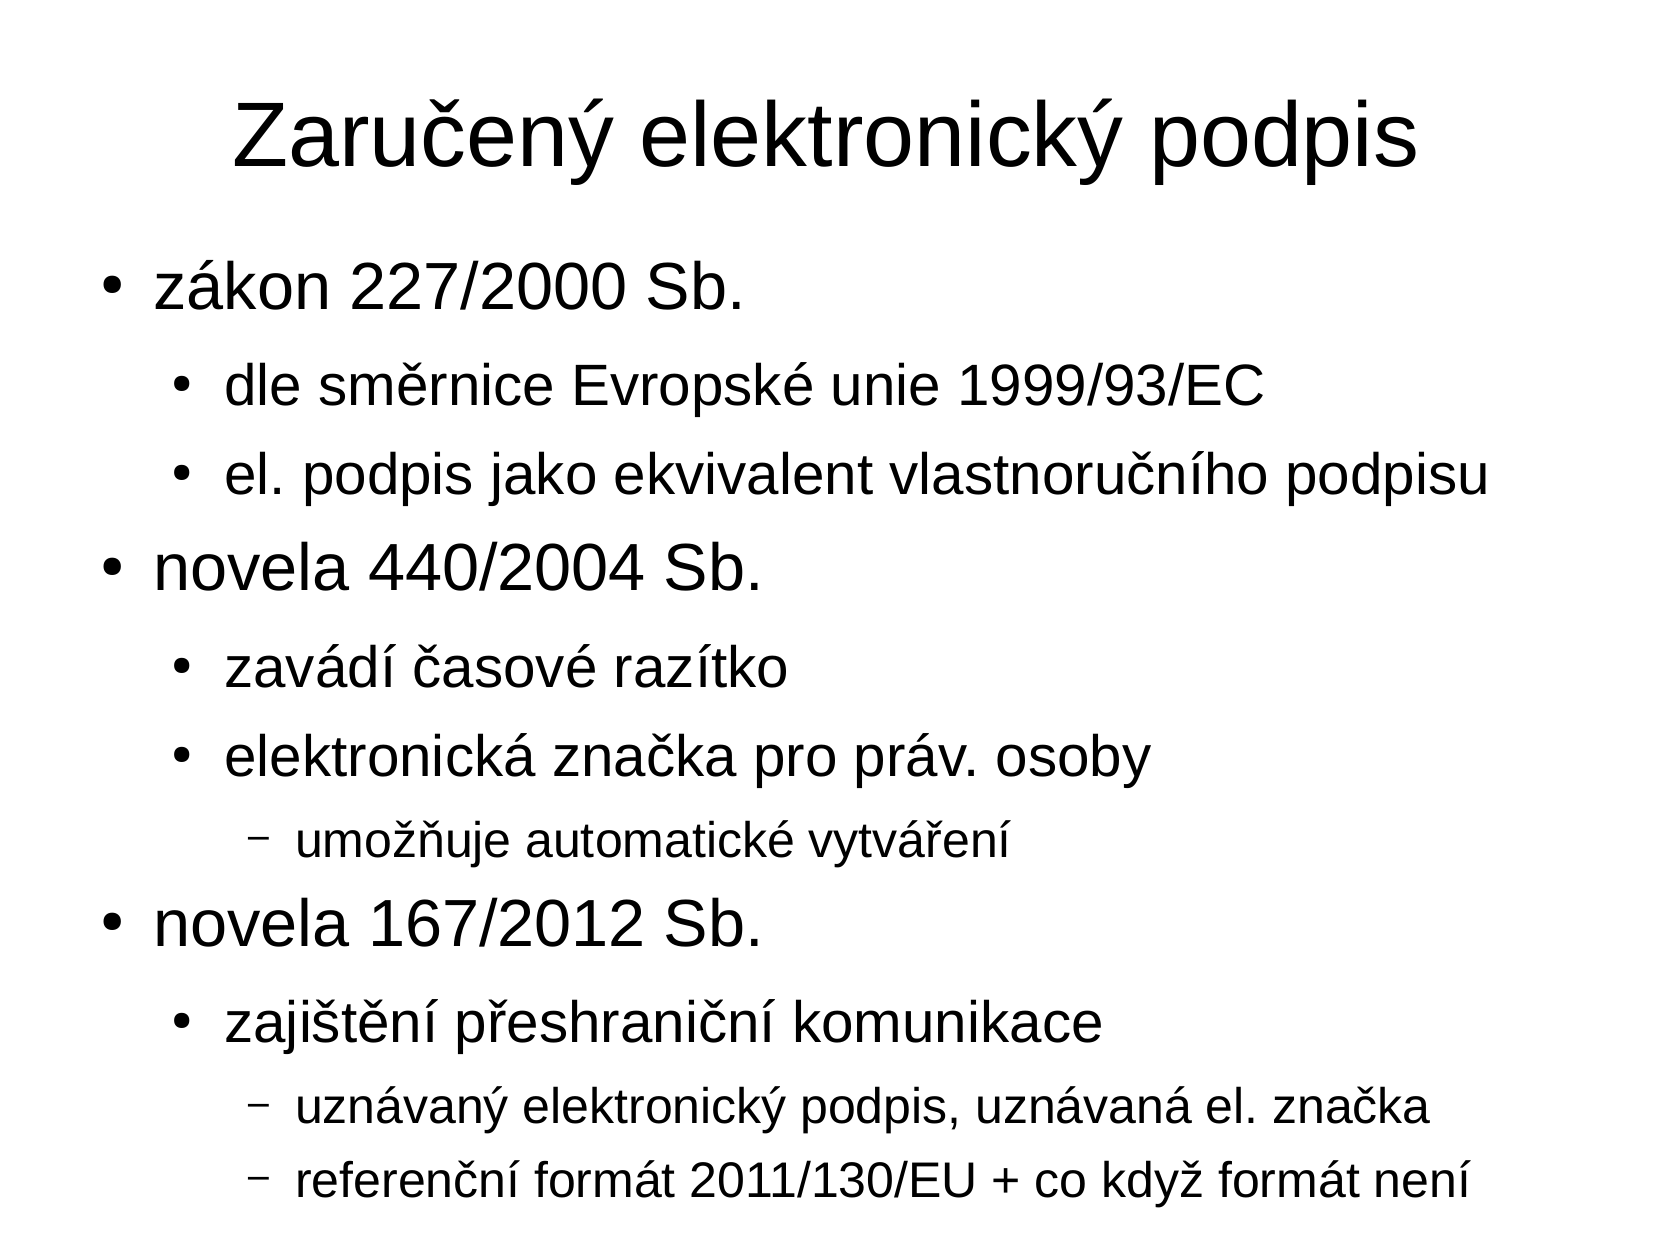

# Zaručený elektronický podpis
zákon 227/2000 Sb.
dle směrnice Evropské unie 1999/93/EC
el. podpis jako ekvivalent vlastnoručního podpisu
novela 440/2004 Sb.
zavádí časové razítko
elektronická značka pro práv. osoby
umožňuje automatické vytváření
novela 167/2012 Sb.
zajištění přeshraniční komunikace
uznávaný elektronický podpis, uznávaná el. značka
referenční formát 2011/130/EU + co když formát není